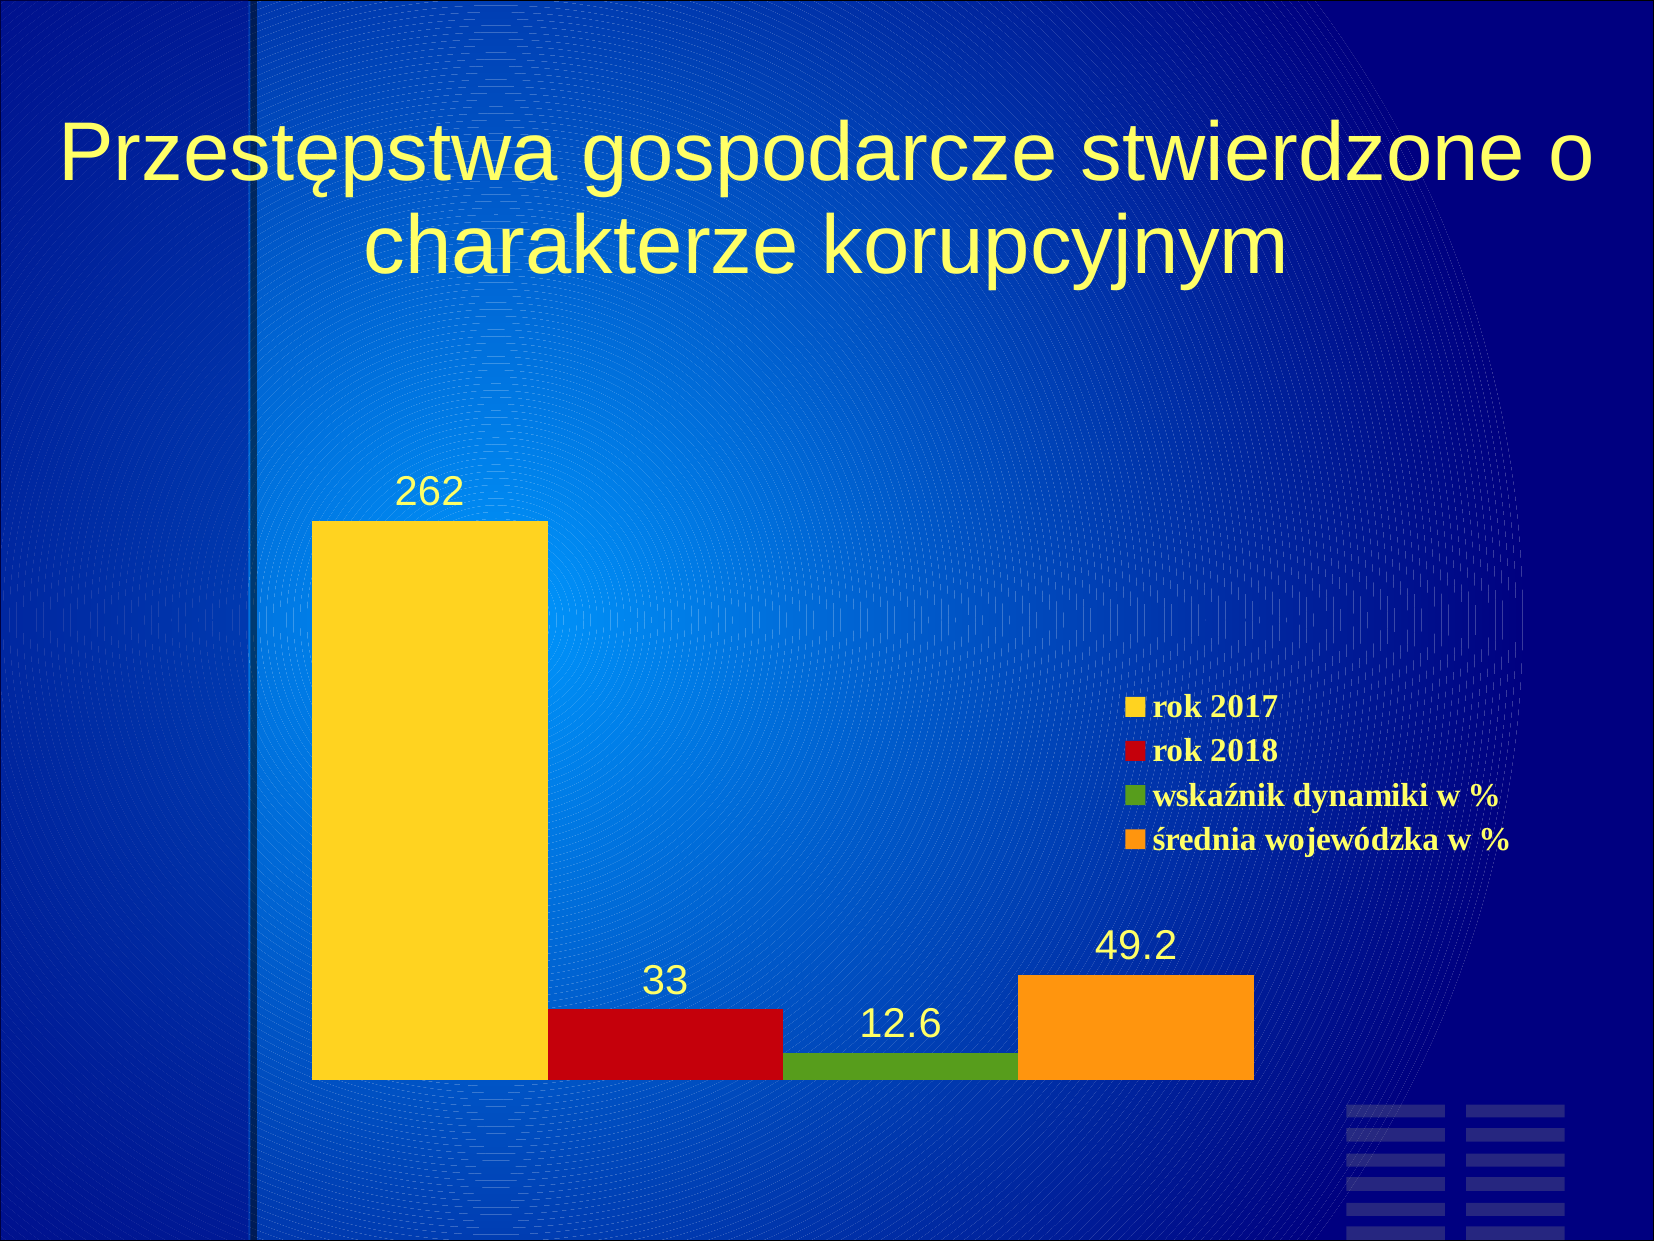

# Przestępstwa gospodarcze stwierdzone o charakterze korupcyjnym
### Chart
| Category | rok 2017 | rok 2018 | wskaźnik dynamiki w % | średnia wojewódzka w % |
|---|---|---|---|---|
| None | 262.0 | 33.0 | 12.6 | 49.2 |